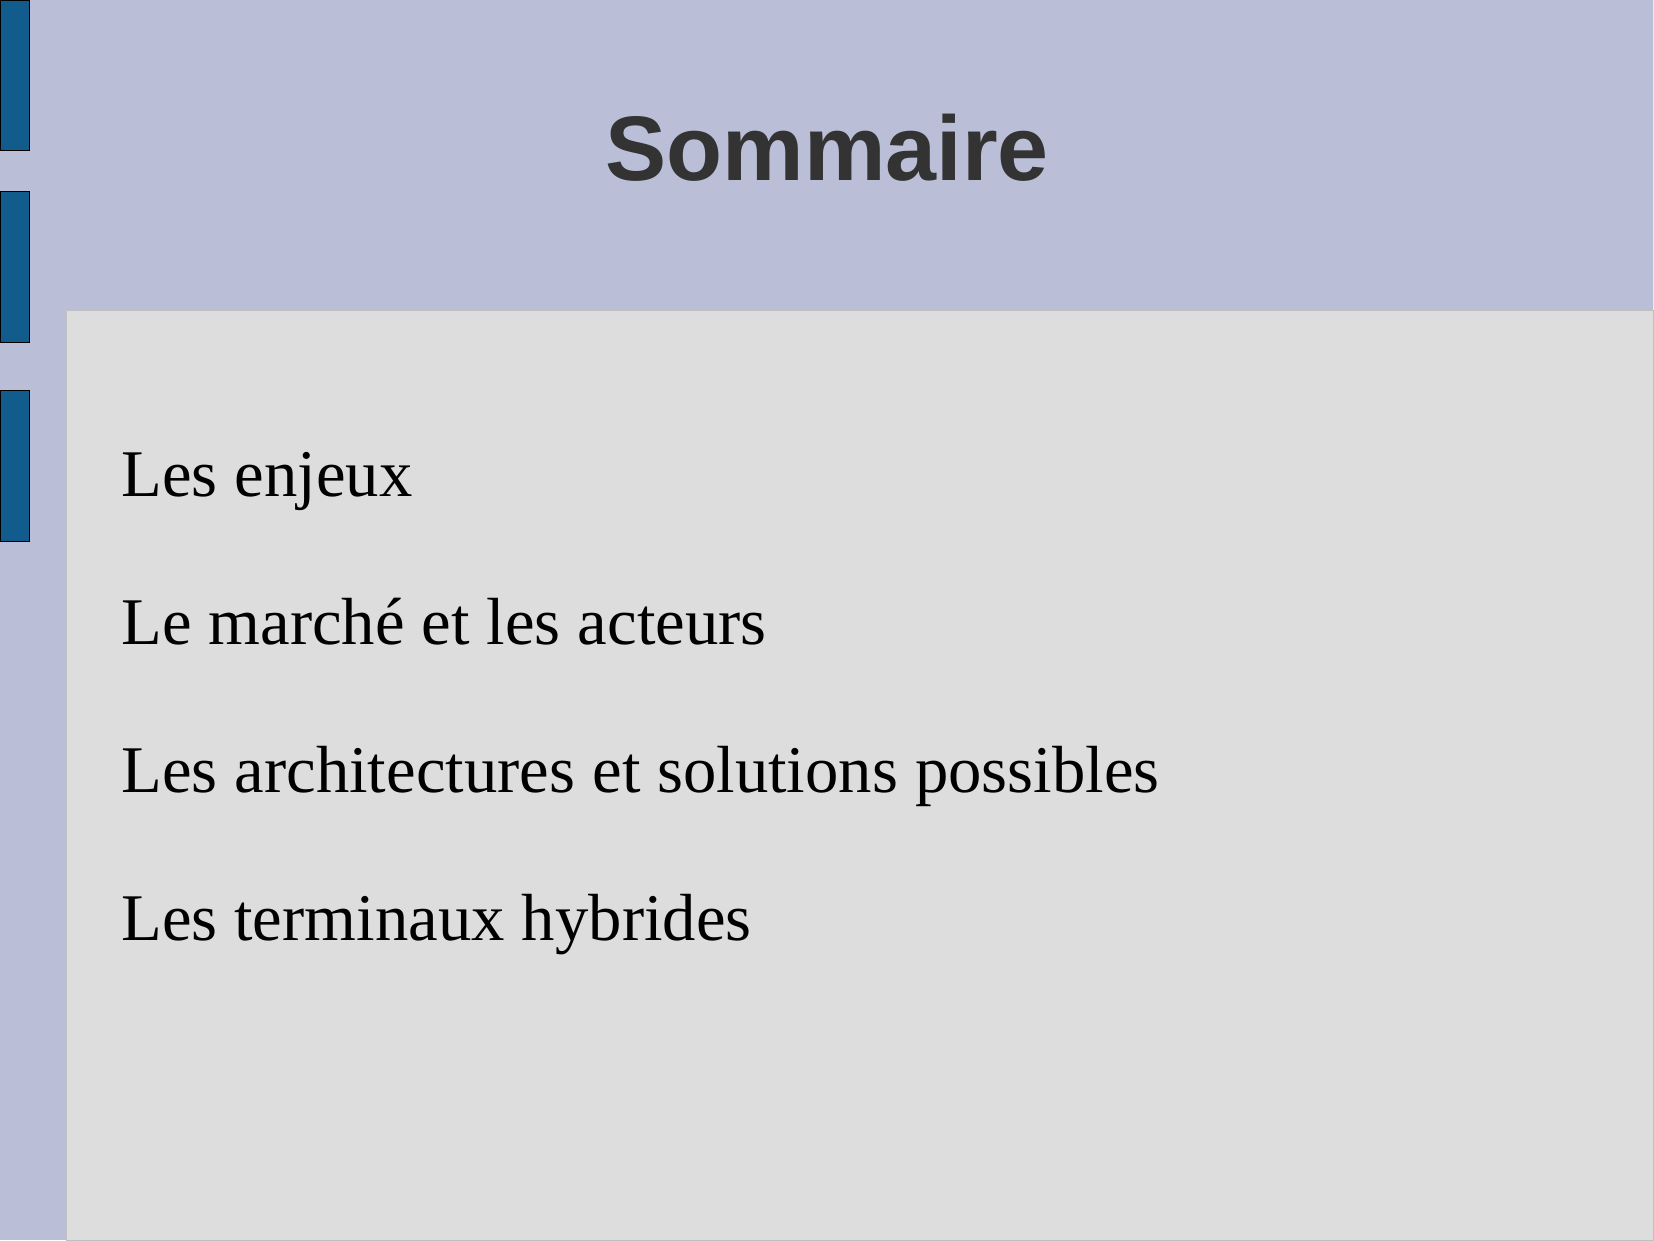

# Sommaire
Les enjeux
Le marché et les acteurs
Les architectures et solutions possibles
Les terminaux hybrides